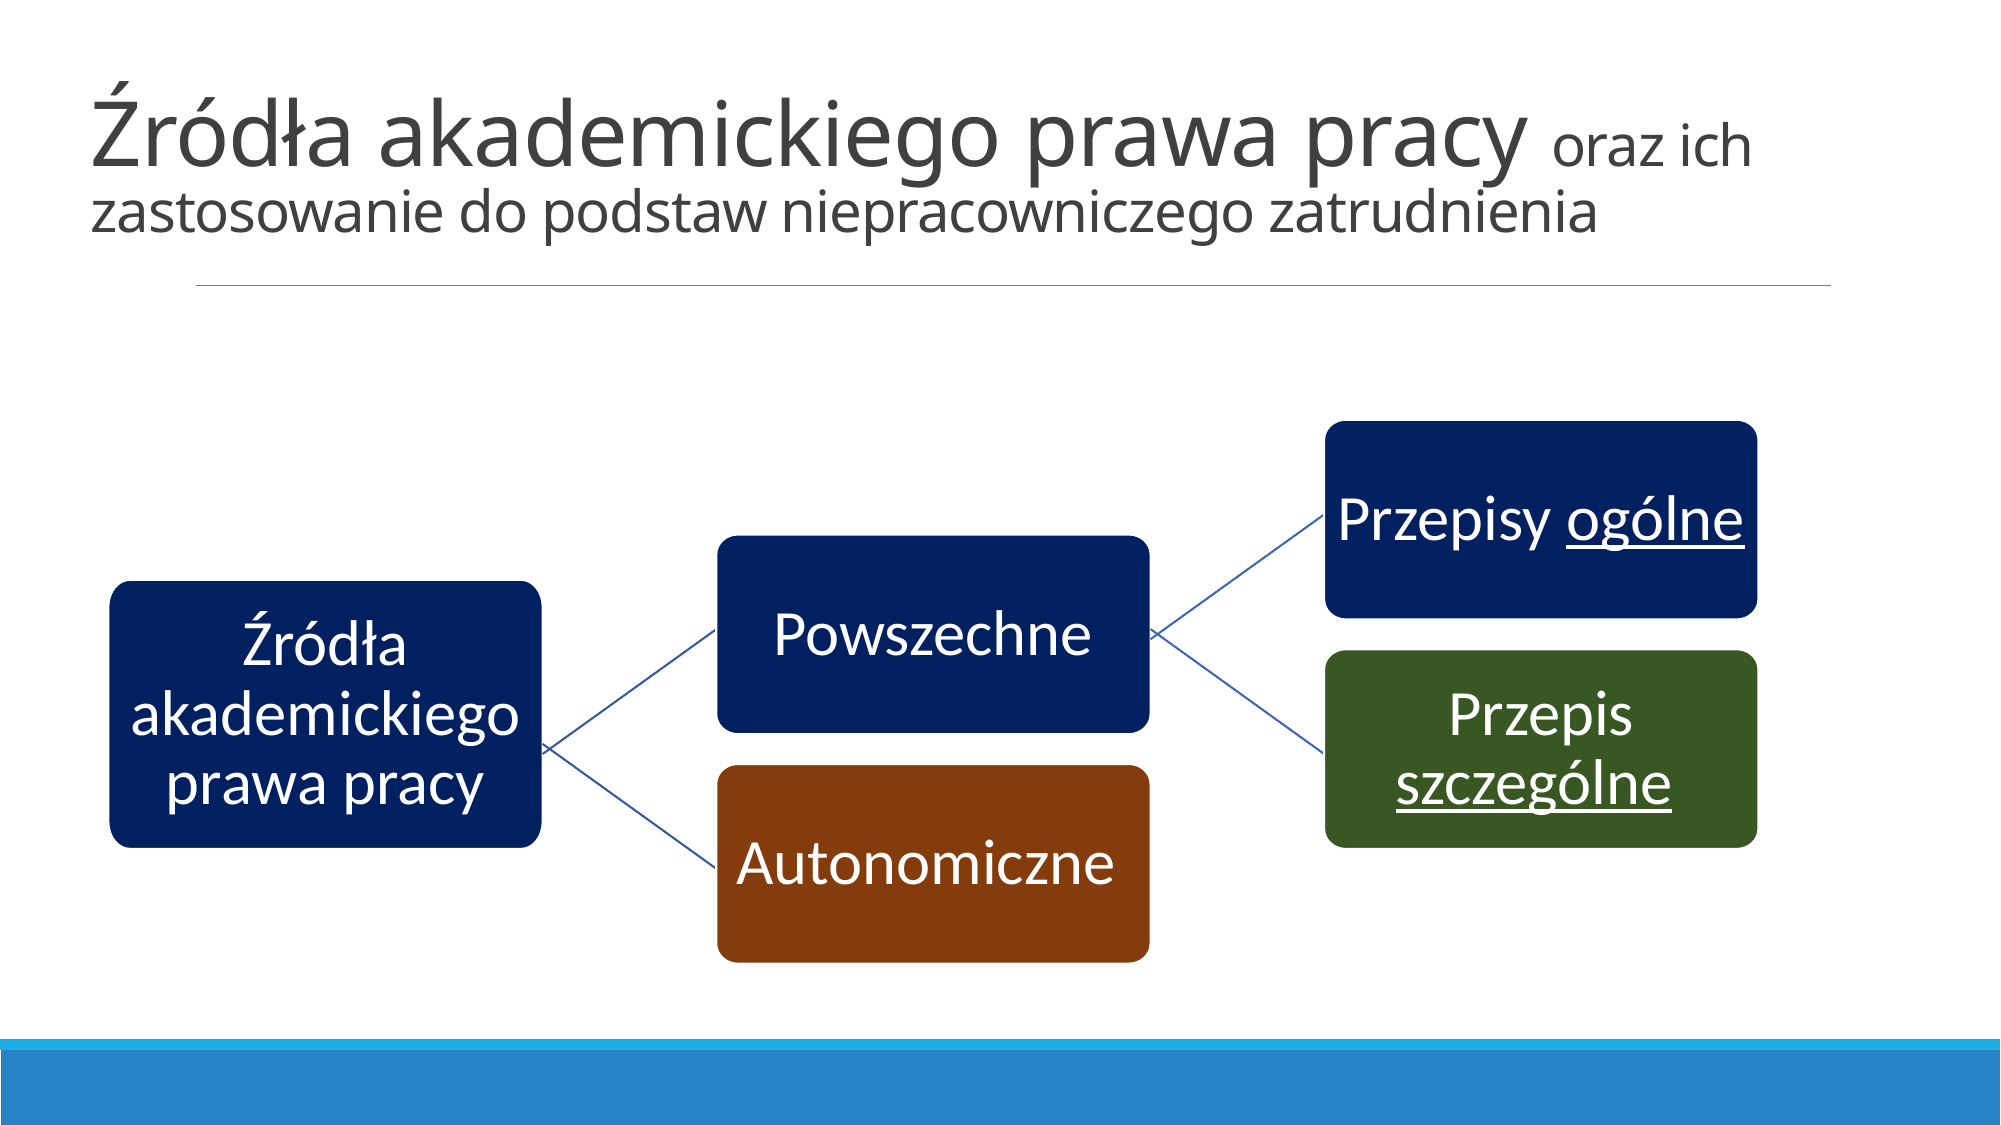

# Źródła akademickiego prawa pracy oraz ich zastosowanie do podstaw niepracowniczego zatrudnienia
Przepisy ogólne
Powszechne
Źródła akademickiego prawa pracy
Przepis szczególne
Autonomiczne